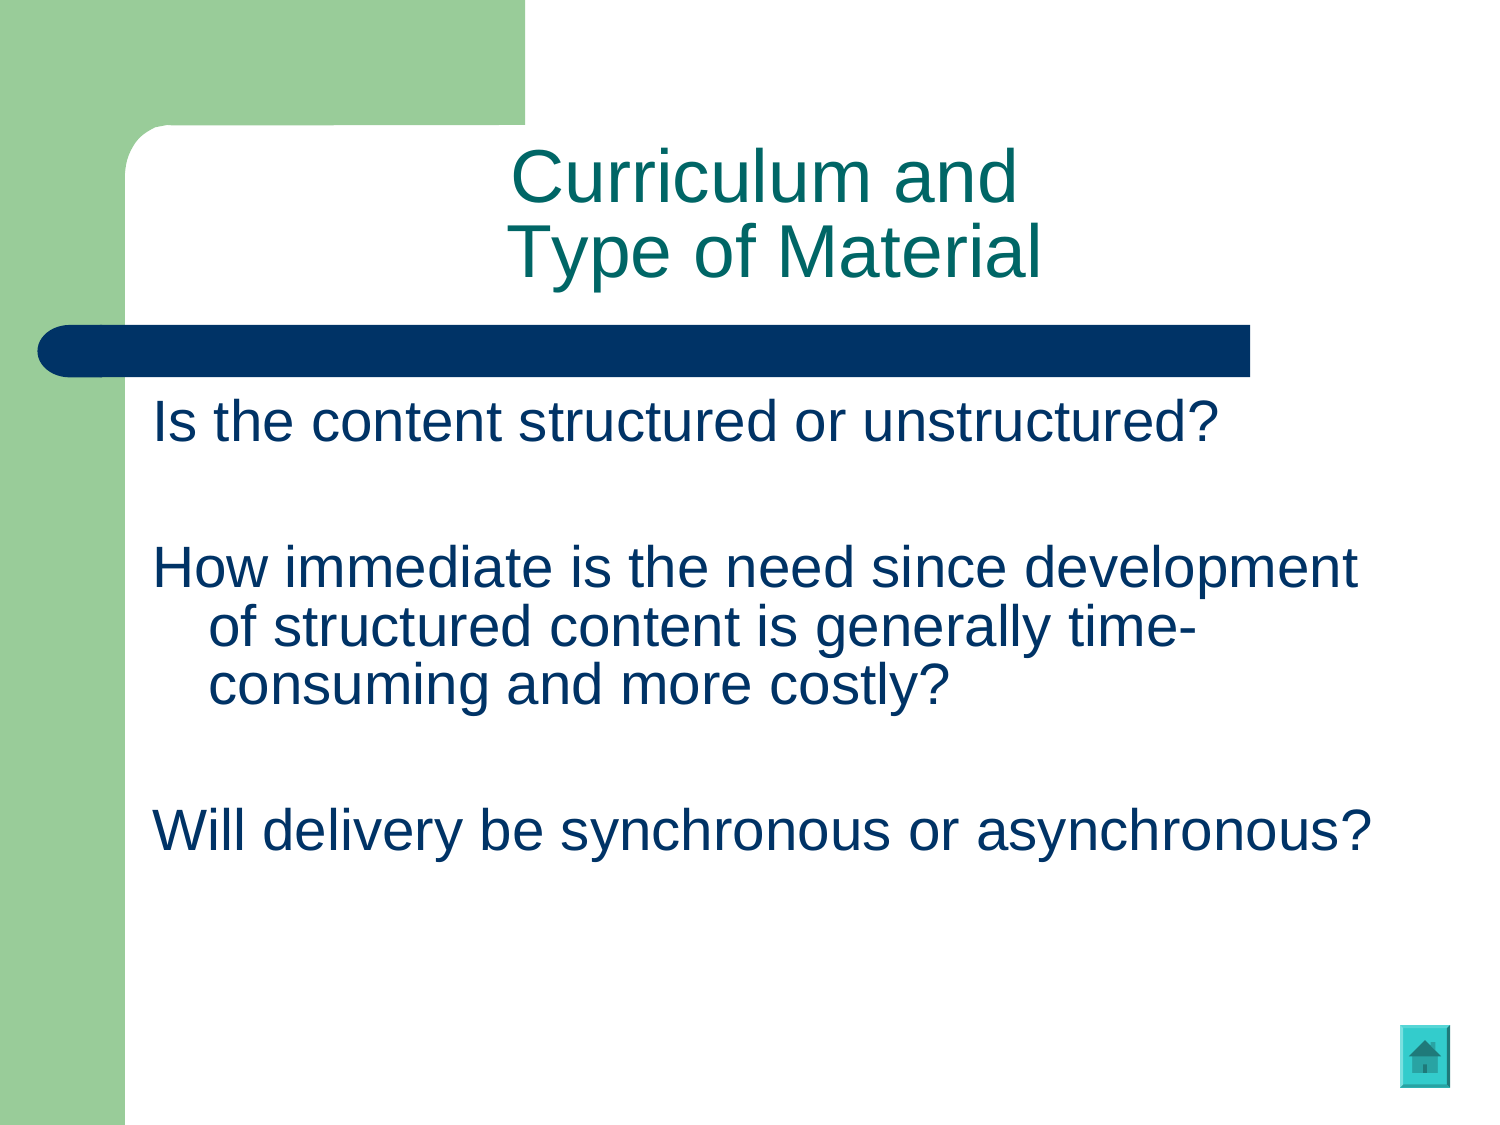

# Curriculum and Type of Material
Is the content structured or unstructured?
How immediate is the need since development of structured content is generally time-consuming and more costly?
Will delivery be synchronous or asynchronous?